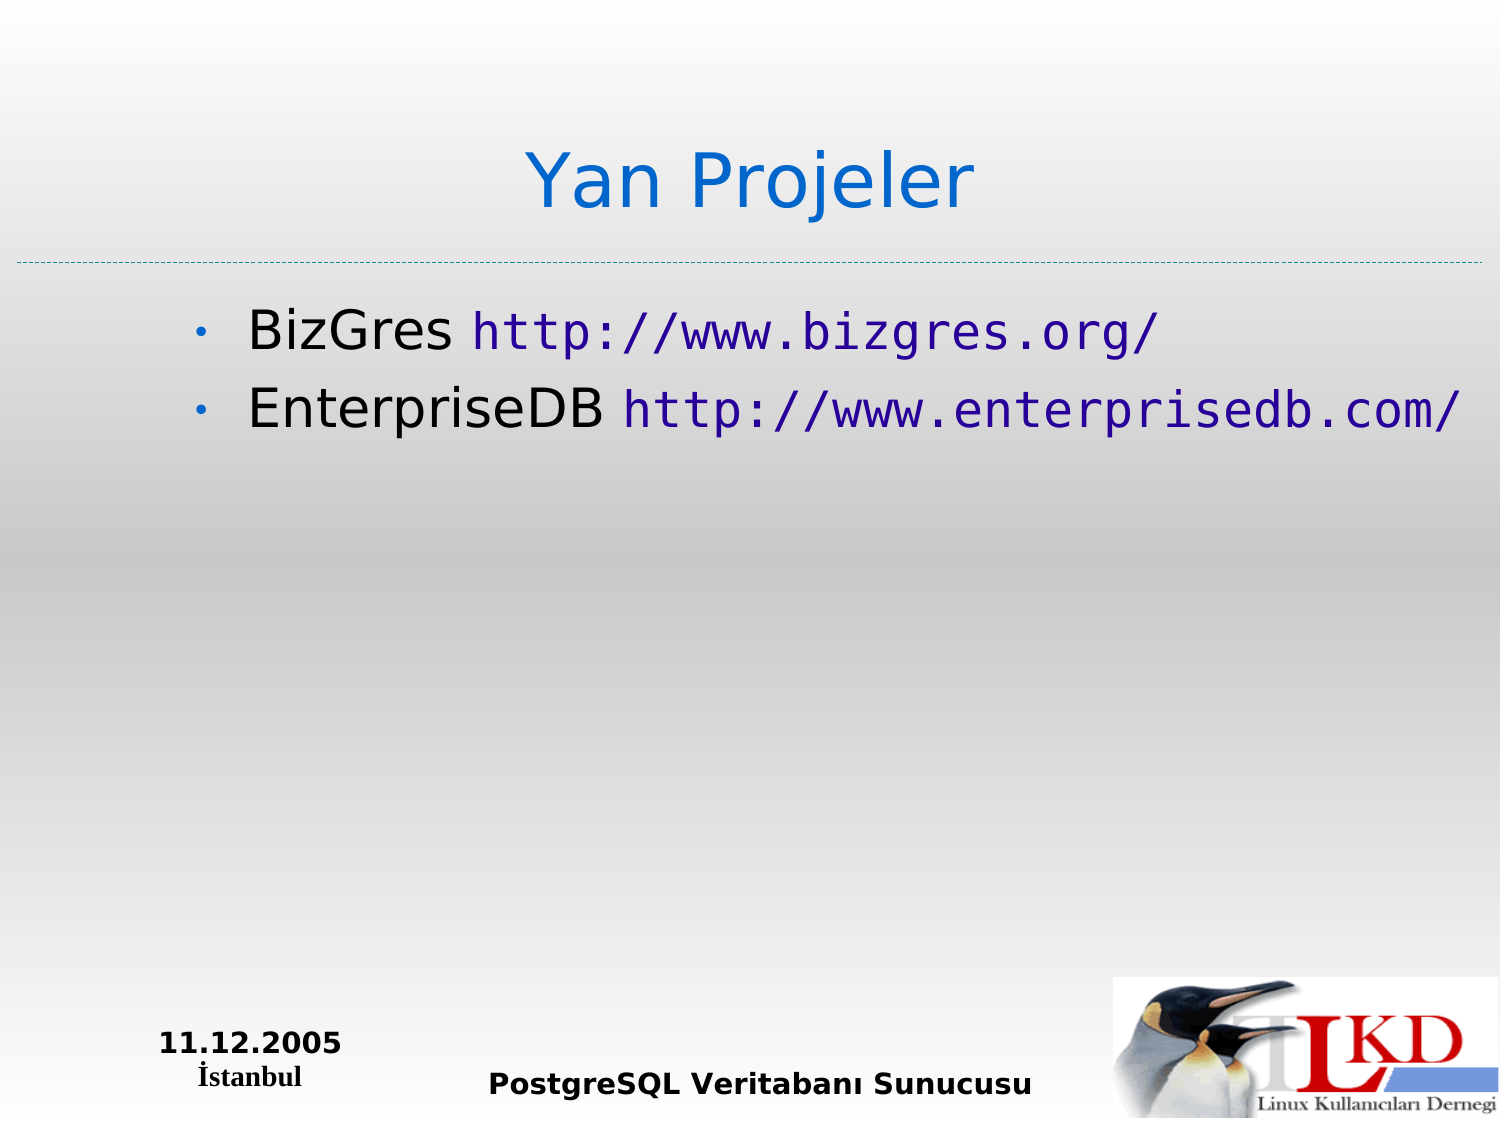

# Yan Projeler
BizGres http://www.bizgres.org/
EnterpriseDB http://www.enterprisedb.com/